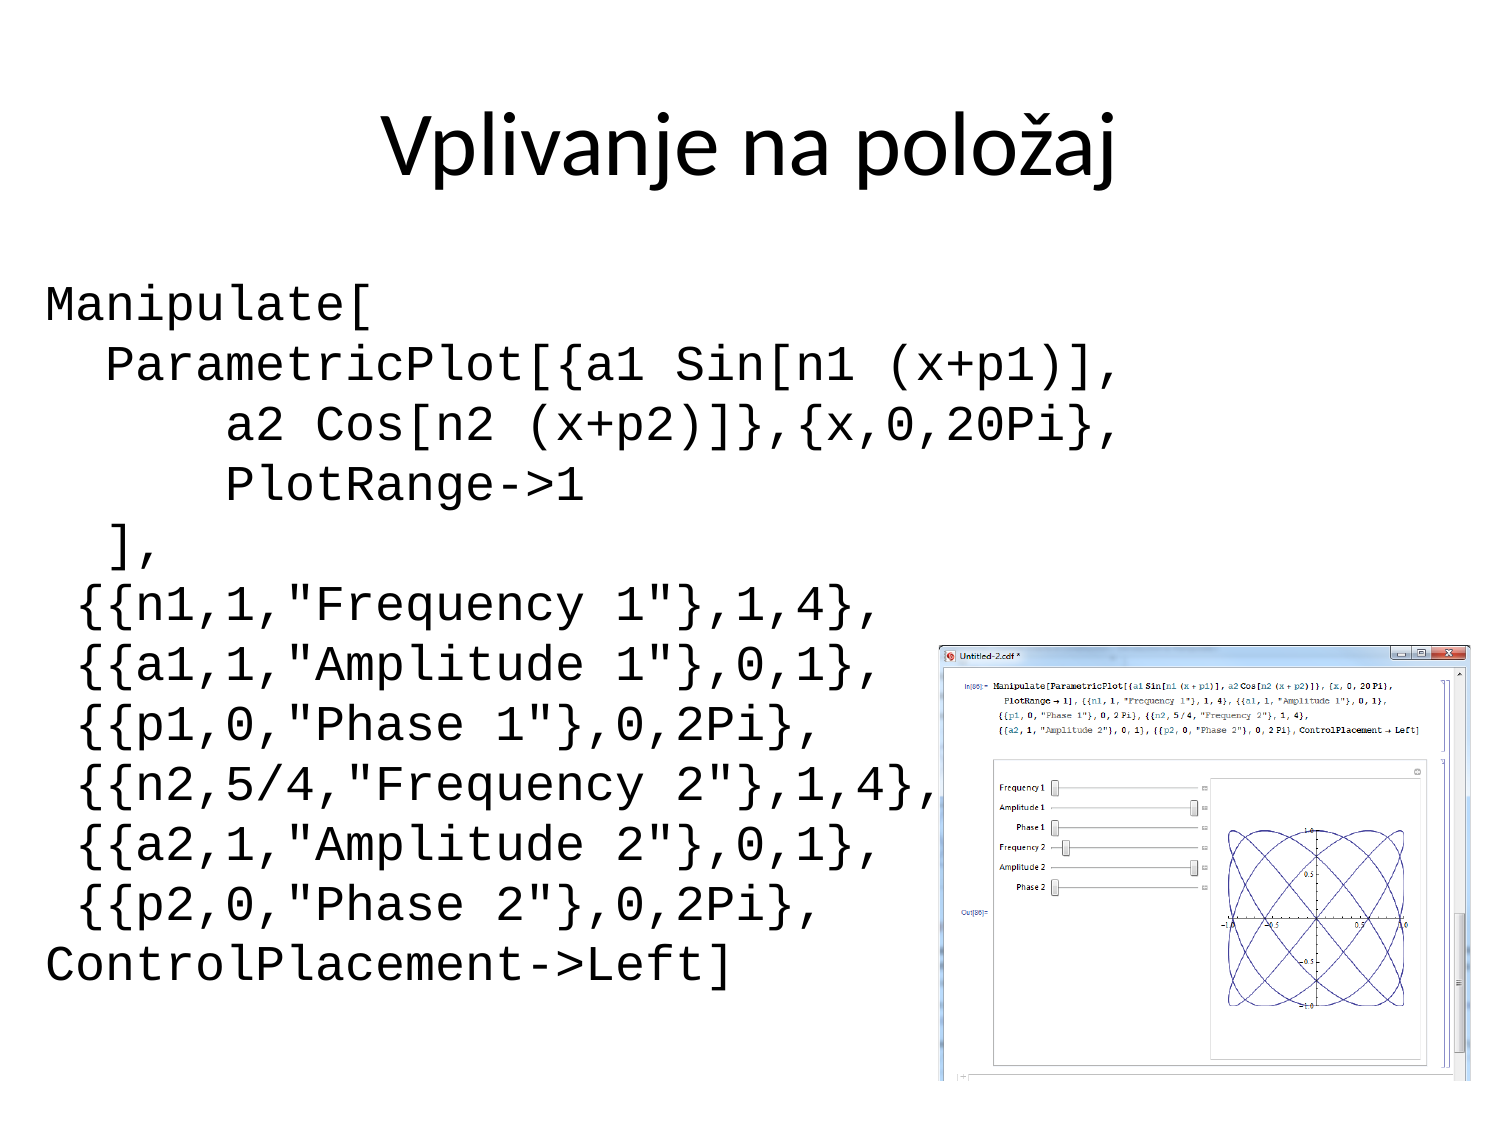

# Vplivanje na položaj
 Manipulate[
 ParametricPlot[{a1 Sin[n1 (x+p1)],
 a2 Cos[n2 (x+p2)]},{x,0,20Pi},
 PlotRange->1
 ],
 {{n1,1,"Frequency 1"},1,4},
 {{a1,1,"Amplitude 1"},0,1},
 {{p1,0,"Phase 1"},0,2Pi},
 {{n2,5/4,"Frequency 2"},1,4},
 {{a2,1,"Amplitude 2"},0,1},
 {{p2,0,"Phase 2"},0,2Pi},
 ControlPlacement->Left]